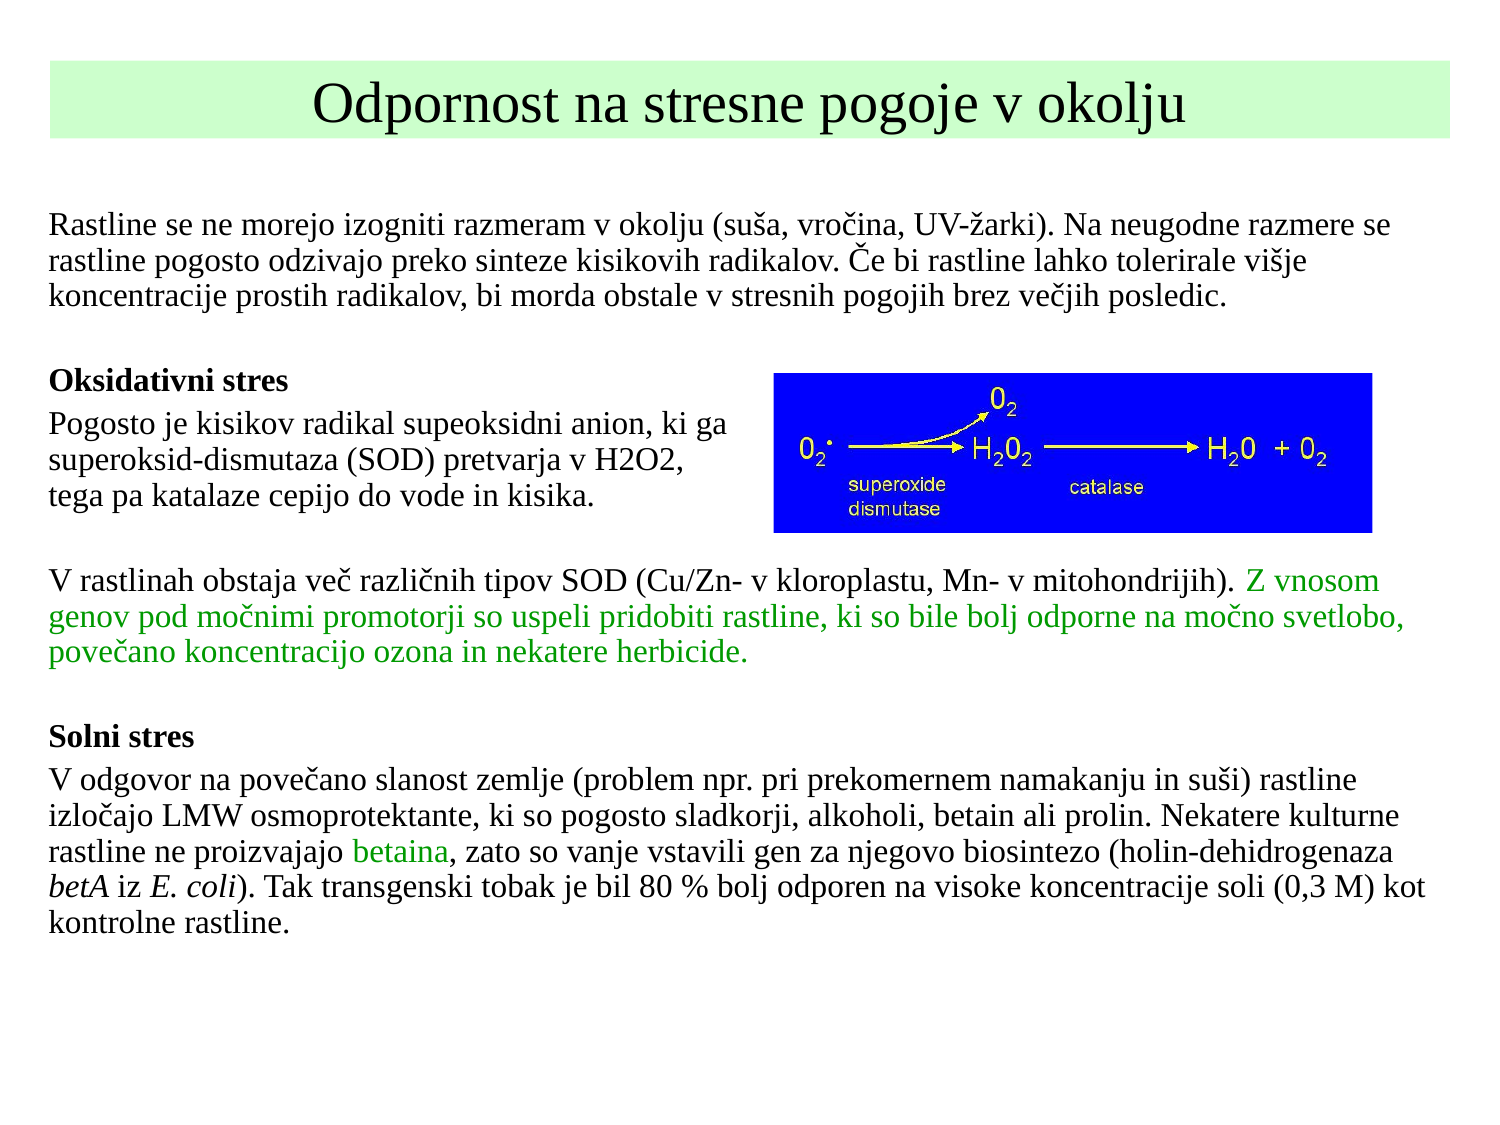

# Odpornost na stresne pogoje v okolju
Rastline se ne morejo izogniti razmeram v okolju (suša, vročina, UV-žarki). Na neugodne razmere se rastline pogosto odzivajo preko sinteze kisikovih radikalov. Če bi rastline lahko tolerirale višje koncentracije prostih radikalov, bi morda obstale v stresnih pogojih brez večjih posledic.
Oksidativni stres
Pogosto je kisikov radikal supeoksidni anion, ki ga
superoksid-dismutaza (SOD) pretvarja v H2O2,
tega pa katalaze cepijo do vode in kisika.
V rastlinah obstaja več različnih tipov SOD (Cu/Zn- v kloroplastu, Mn- v mitohondrijih). Z vnosom genov pod močnimi promotorji so uspeli pridobiti rastline, ki so bile bolj odporne na močno svetlobo, povečano koncentracijo ozona in nekatere herbicide.
Solni stres
V odgovor na povečano slanost zemlje (problem npr. pri prekomernem namakanju in suši) rastline izločajo LMW osmoprotektante, ki so pogosto sladkorji, alkoholi, betain ali prolin. Nekatere kulturne rastline ne proizvajajo betaina, zato so vanje vstavili gen za njegovo biosintezo (holin-dehidrogenaza betA iz E. coli). Tak transgenski tobak je bil 80 % bolj odporen na visoke koncentracije soli (0,3 M) kot kontrolne rastline.